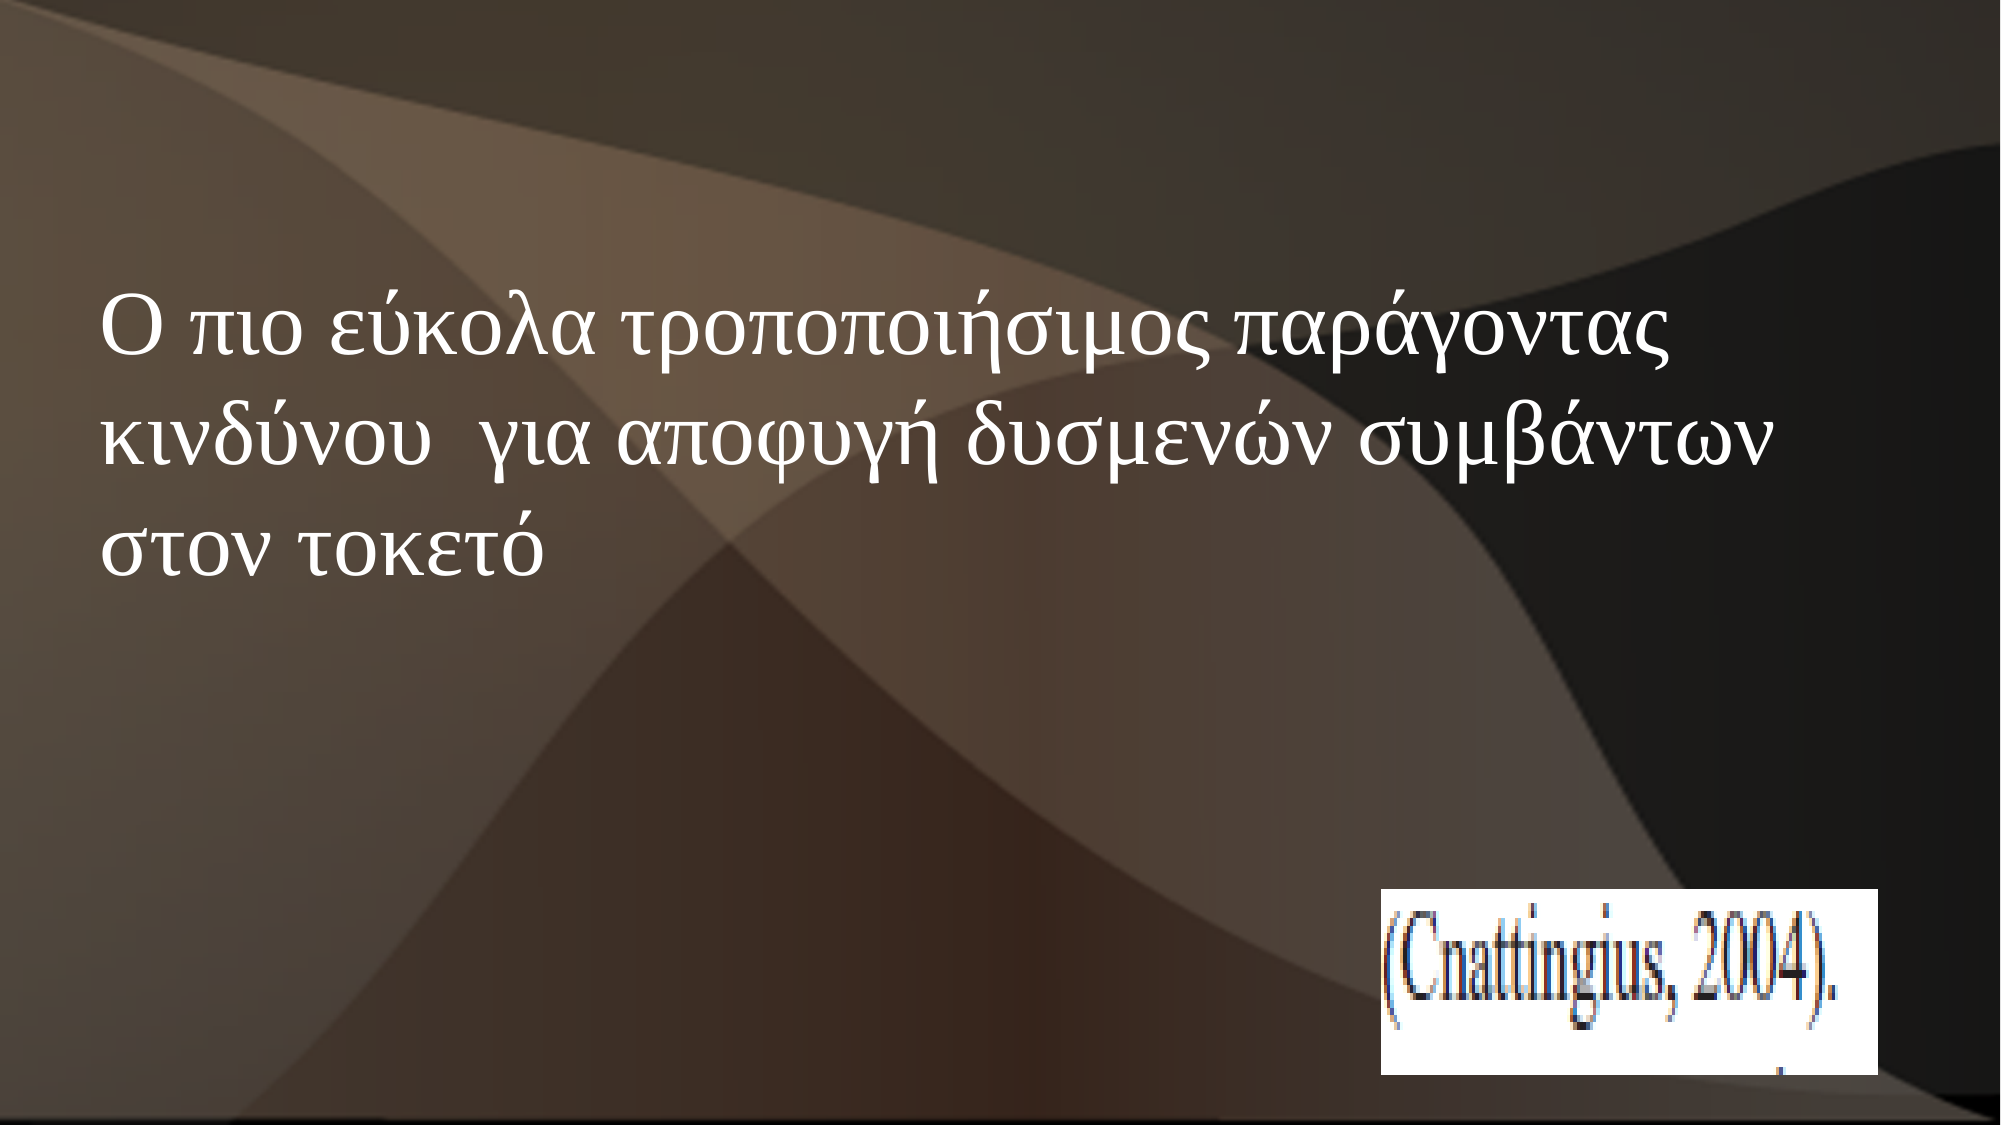

#
O πιο εύκολα τροποποιήσιμος παράγοντας κινδύνου για αποφυγή δυσμενών συμβάντων στον τοκετό